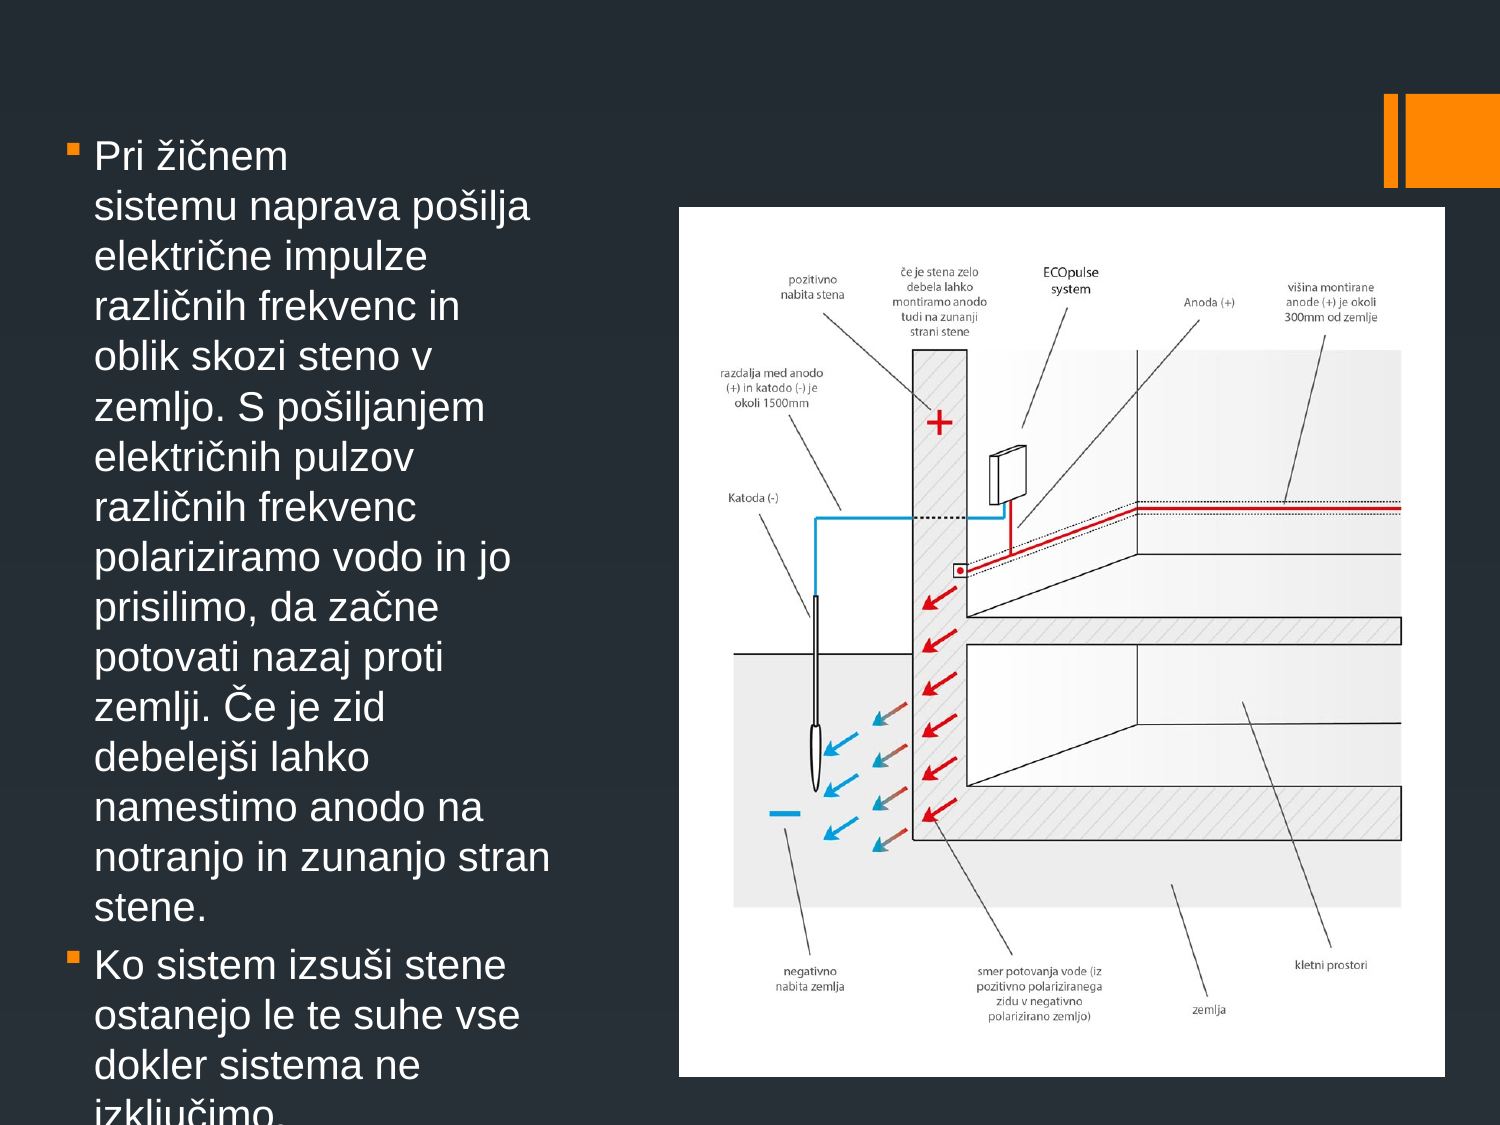

Pri žičnem sistemu naprava pošilja električne impulze različnih frekvenc in oblik skozi steno v zemljo. S pošiljanjem električnih pulzov različnih frekvenc polariziramo vodo in jo prisilimo, da začne potovati nazaj proti zemlji. Če je zid debelejši lahko namestimo anodo na notranjo in zunanjo stran stene.
Ko sistem izsuši stene ostanejo le te suhe vse dokler sistema ne izključimo.
#